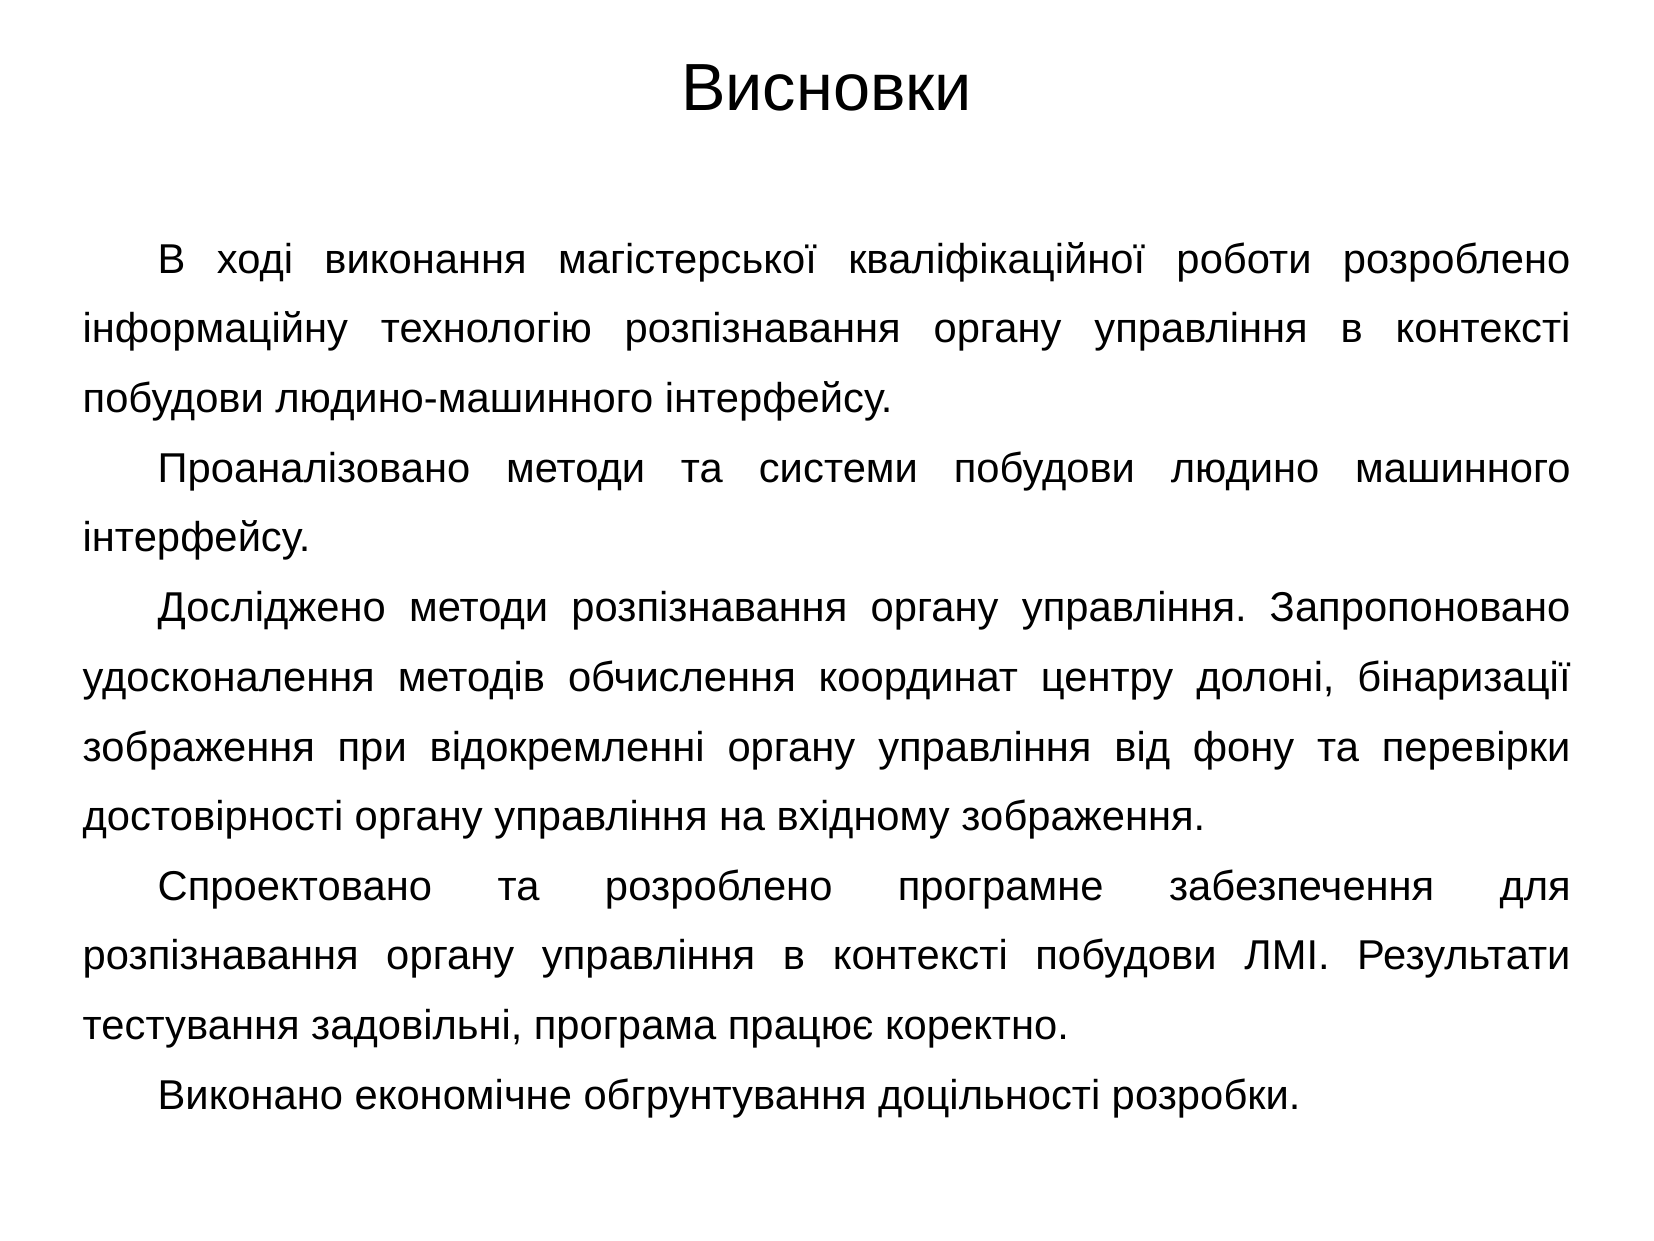

# Висновки
В ході виконання магістерської кваліфікаційної роботи розроблено інформаційну технологію розпізнавання органу управління в контексті побудови людино-машинного інтерфейсу.
Проаналізовано методи та системи побудови людино машинного інтерфейсу.
Досліджено методи розпізнавання органу управління. Запропоновано удосконалення методів обчислення координат центру долоні, бінаризації зображення при відокремленні органу управління від фону та перевірки достовірності органу управління на вхідному зображення.
Спроектовано та розроблено програмне забезпечення для розпізнавання органу управління в контексті побудови ЛМІ. Результати тестування задовільні, програма працює коректно.
Виконано економічне обгрунтування доцільності розробки.